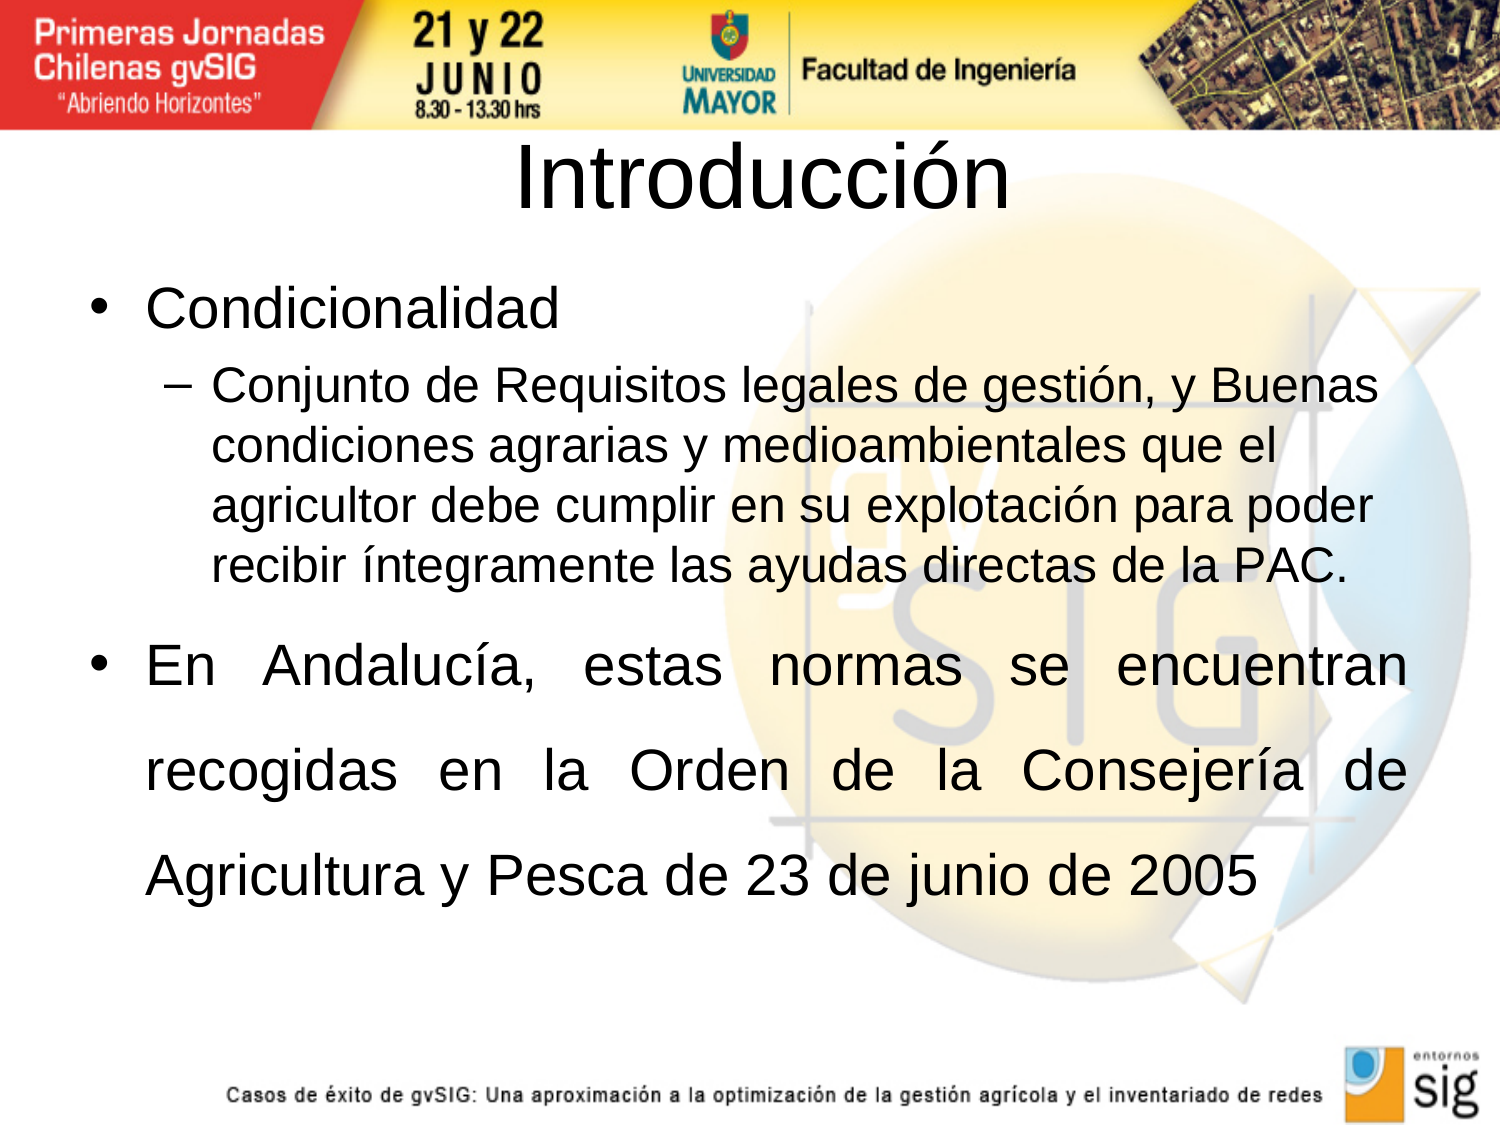

# Introducción
Condicionalidad
Conjunto de Requisitos legales de gestión, y Buenas condiciones agrarias y medioambientales que el agricultor debe cumplir en su explotación para poder recibir íntegramente las ayudas directas de la PAC.
En Andalucía, estas normas se encuentran recogidas en la Orden de la Consejería de Agricultura y Pesca de 23 de junio de 2005